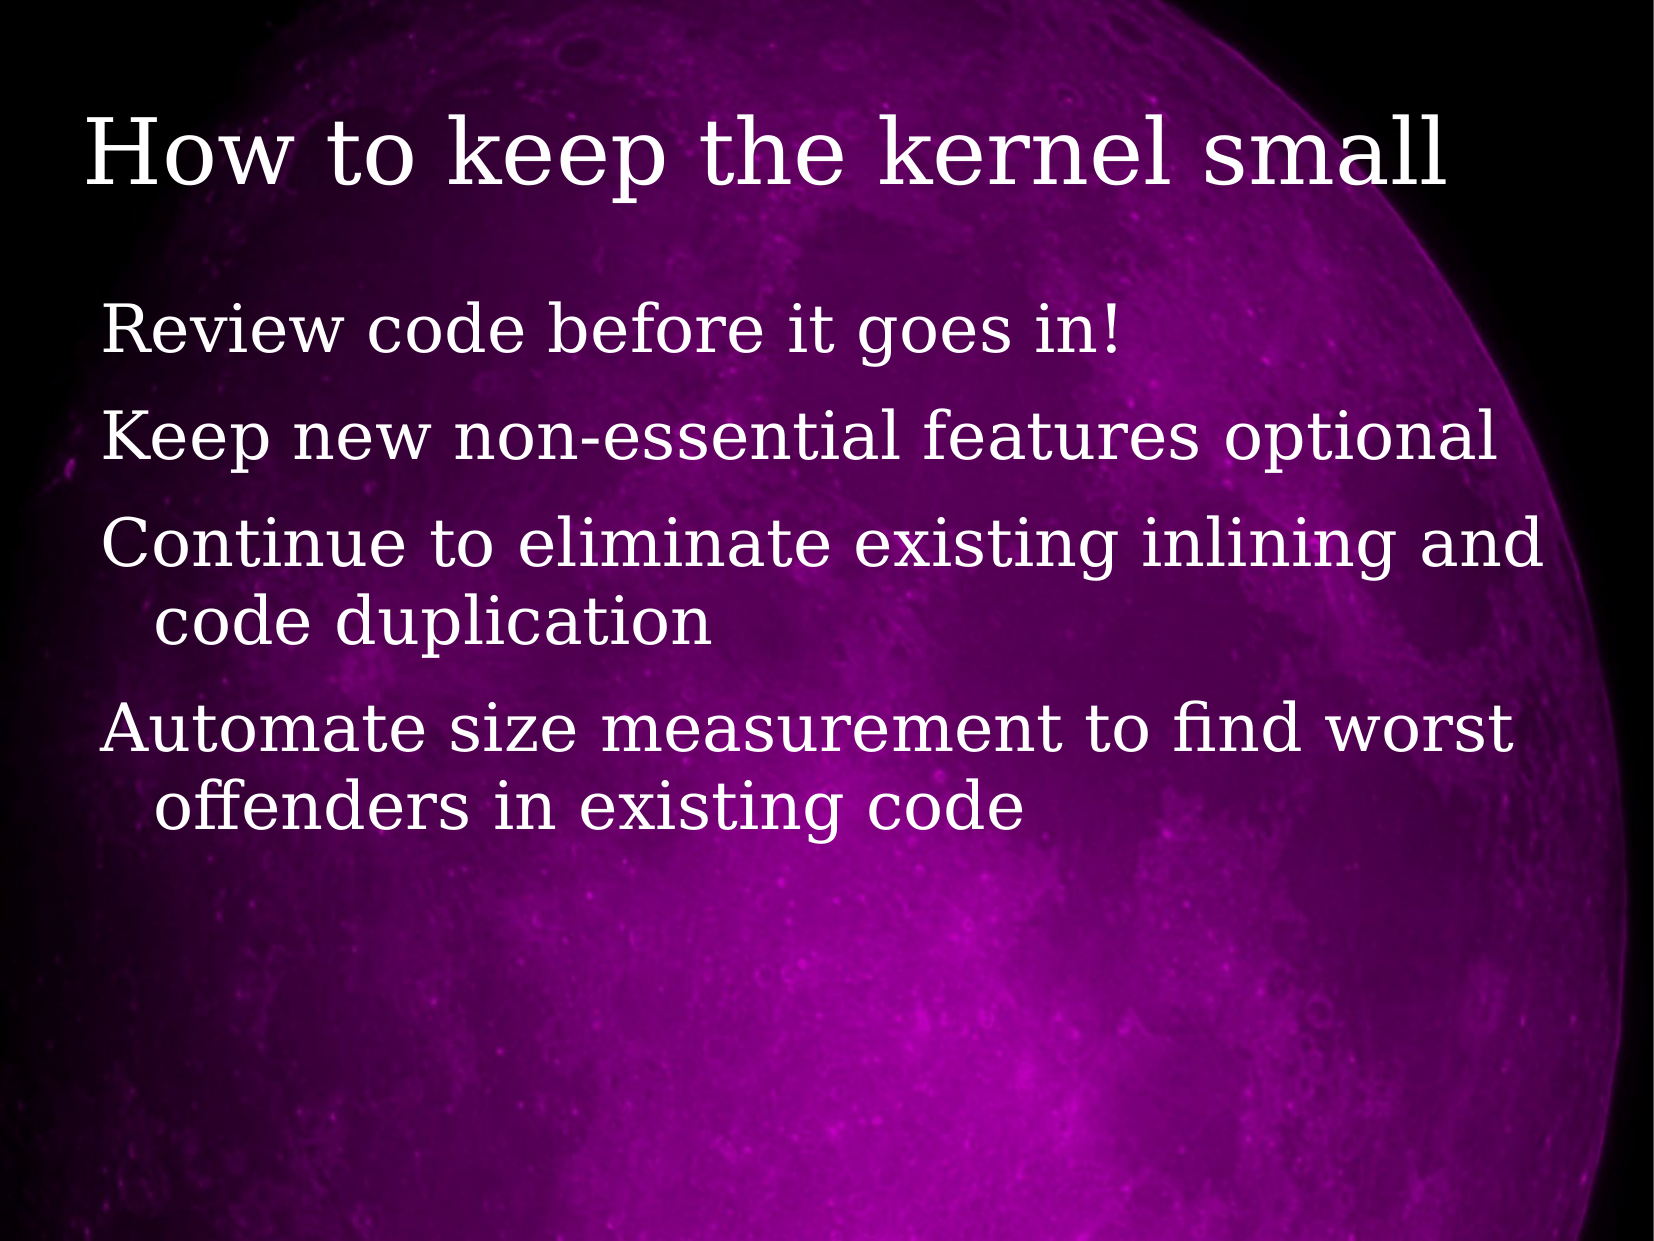

# How to keep the kernel small
Review code before it goes in!
Keep new non-essential features optional
Continue to eliminate existing inlining and code duplication
Automate size measurement to find worst offenders in existing code